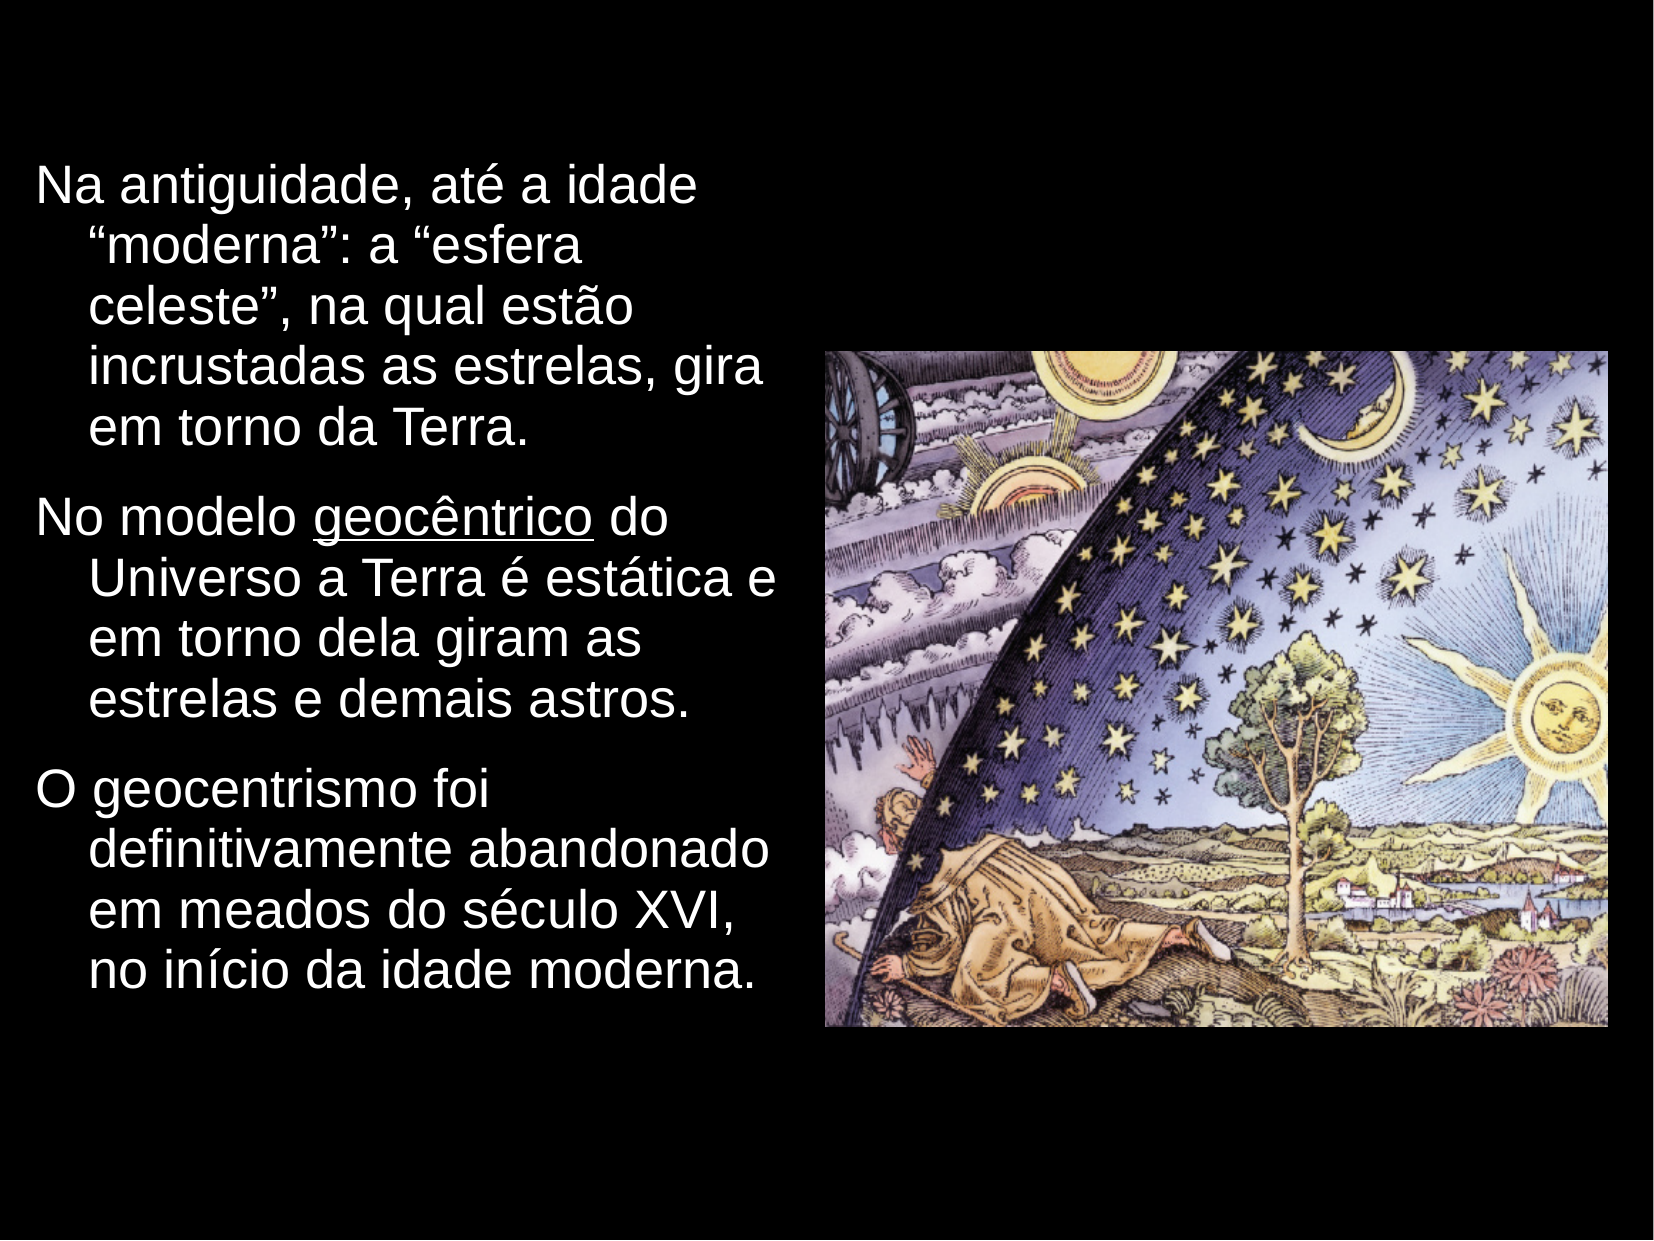

#
Na antiguidade, até a idade “moderna”: a “esfera celeste”, na qual estão incrustadas as estrelas, gira em torno da Terra.
No modelo geocêntrico do Universo a Terra é estática e em torno dela giram as estrelas e demais astros.
O geocentrismo foi definitivamente abandonado em meados do século XVI, no início da idade moderna.